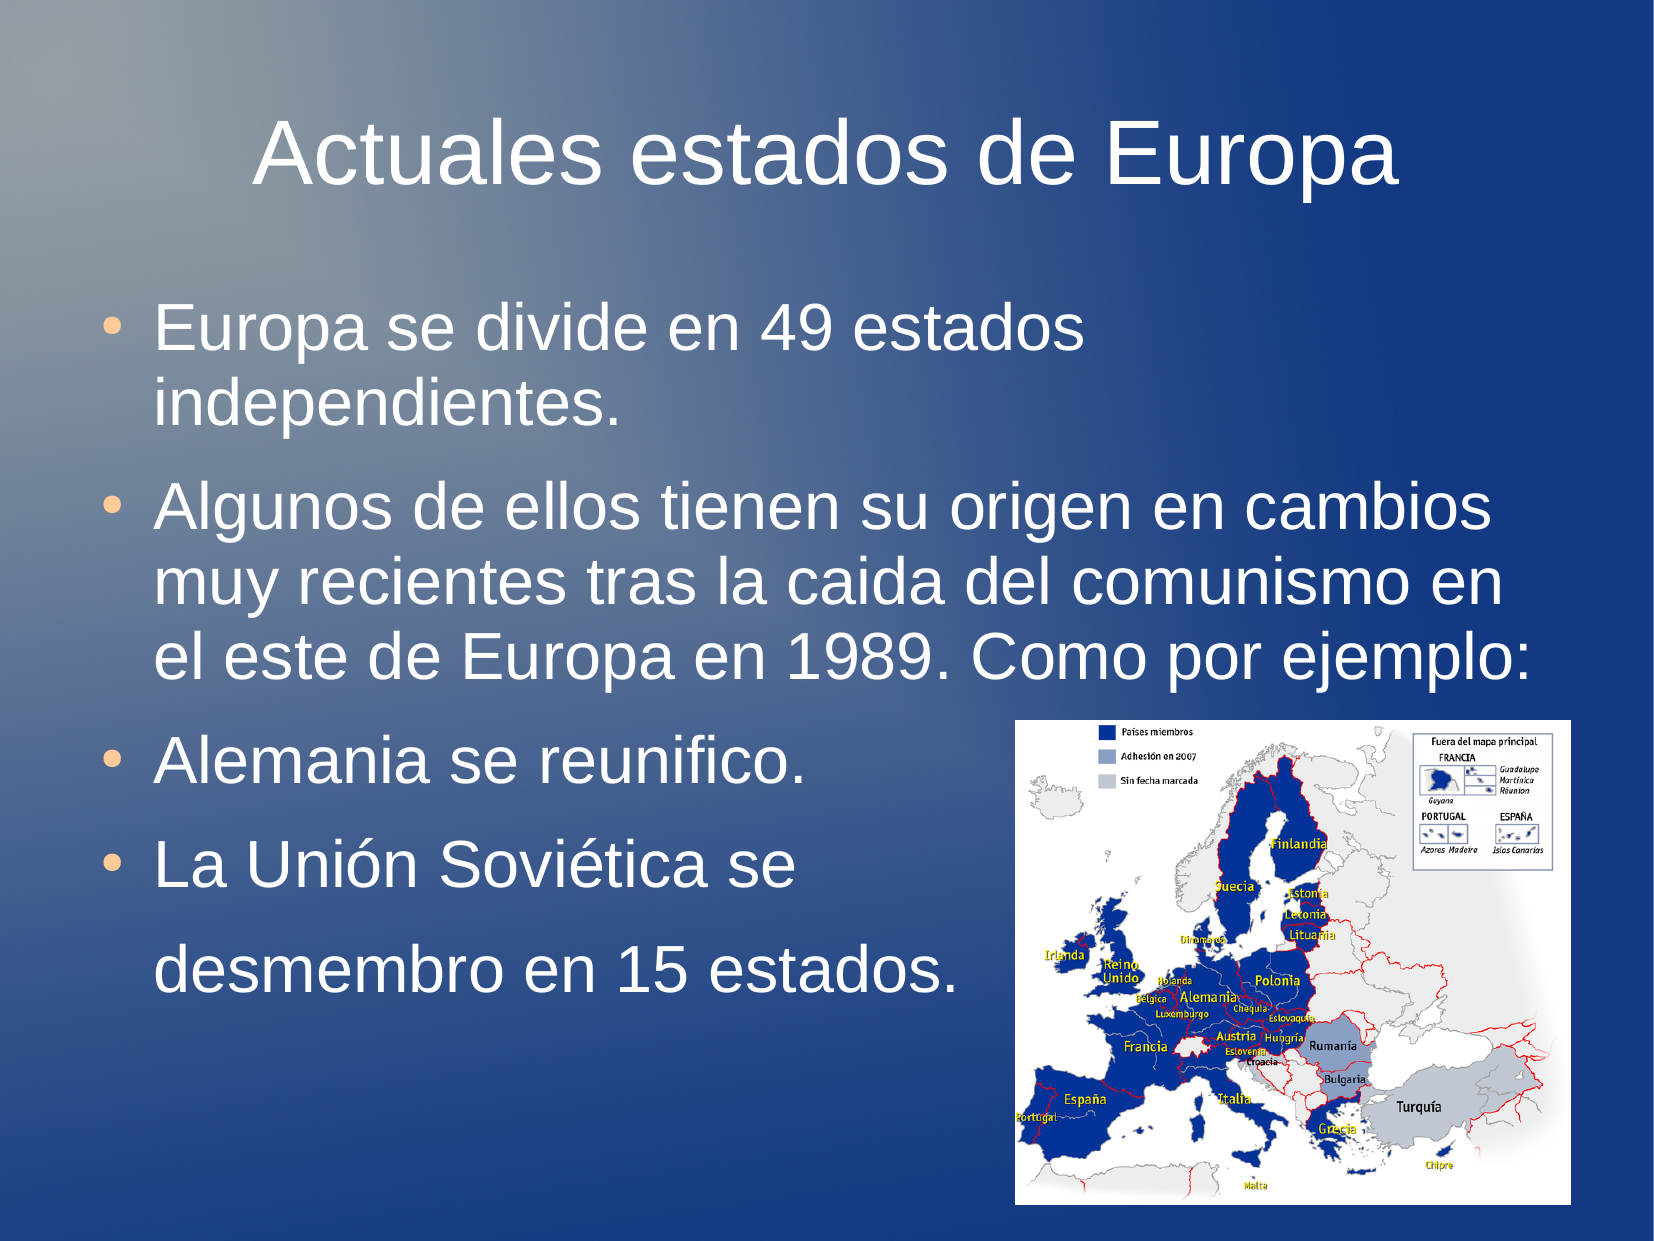

# Actuales estados de Europa
Europa se divide en 49 estados independientes.
Algunos de ellos tienen su origen en cambios muy recientes tras la caida del comunismo en el este de Europa en 1989. Como por ejemplo:
Alemania se reunifico.
La Unión Soviética se
desmembro en 15 estados.